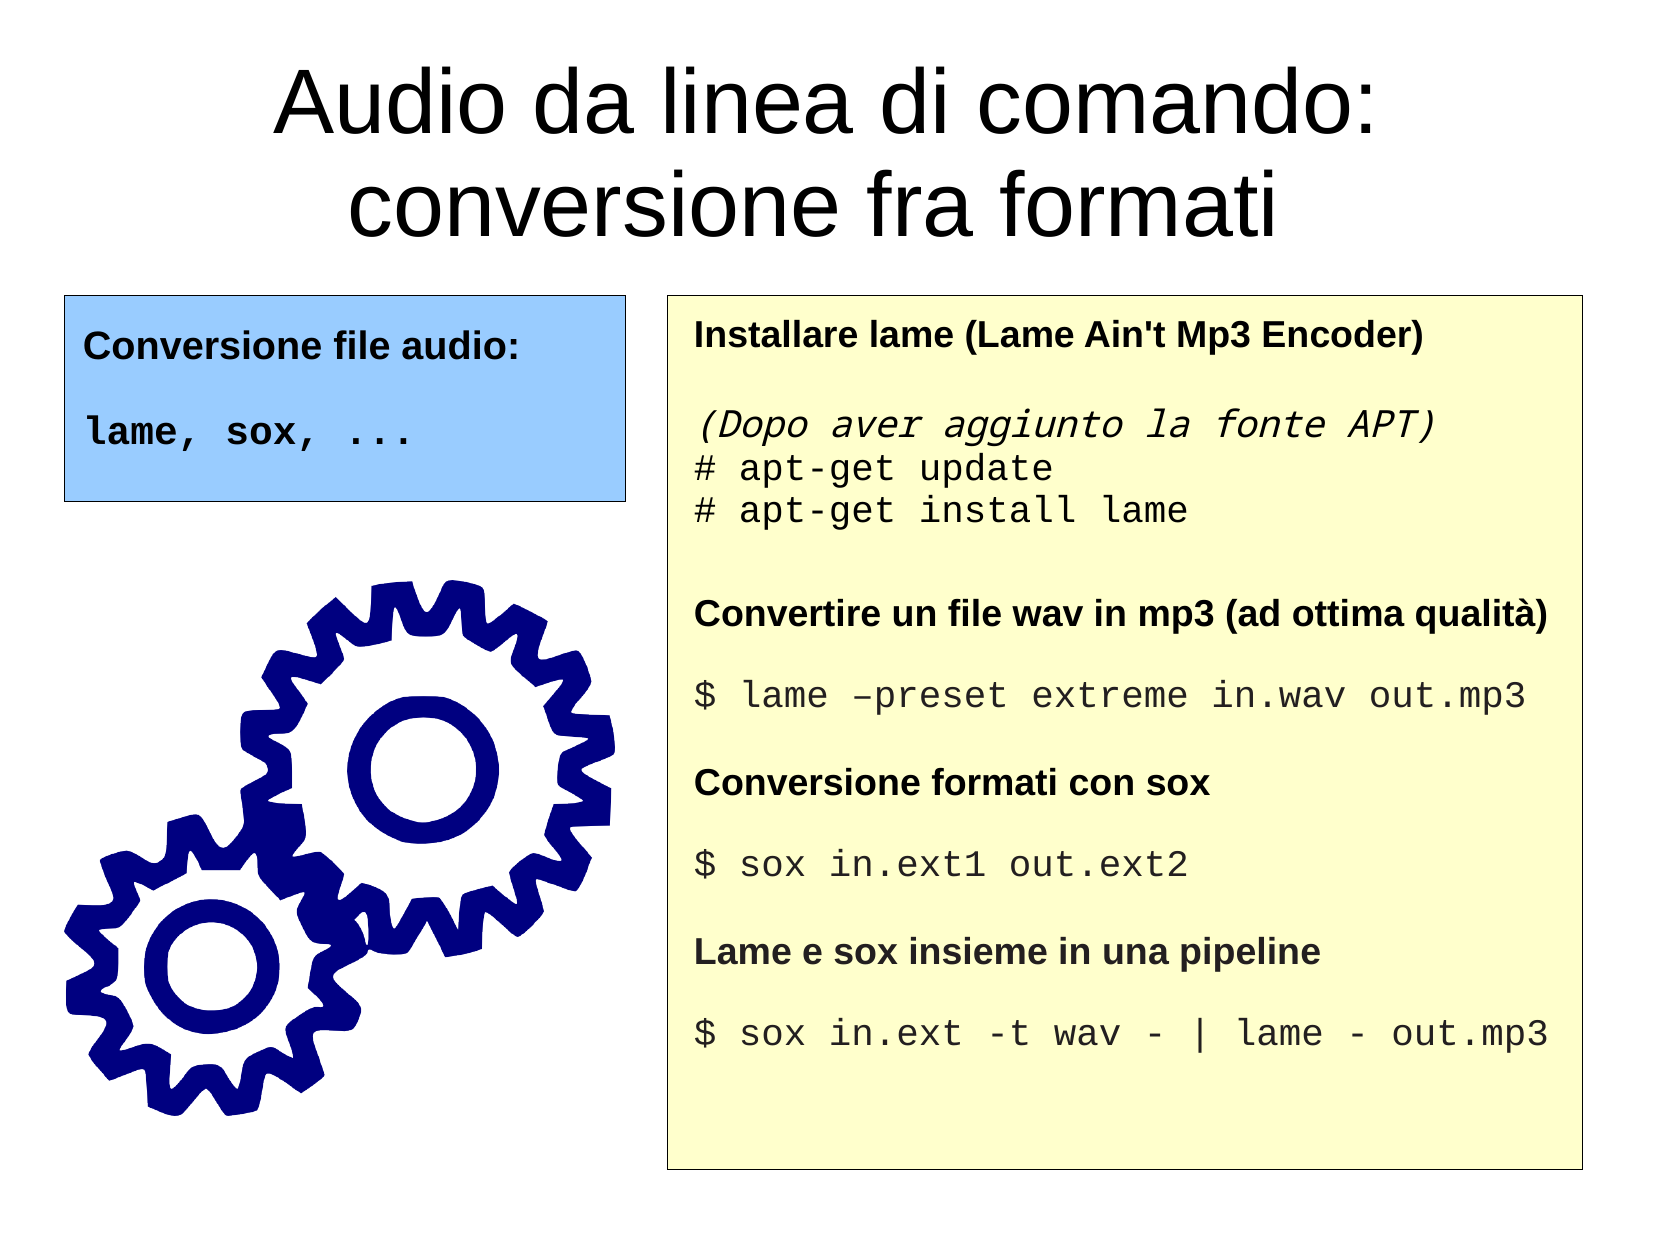

# Audio da linea di comando: conversione fra formati
Installare lame (Lame Ain't Mp3 Encoder)
(Dopo aver aggiunto la fonte APT)
# apt-get update
# apt-get install lame
Convertire un file wav in mp3 (ad ottima qualità)
$ lame –preset extreme in.wav out.mp3
Conversione formati con sox
$ sox in.ext1 out.ext2
Lame e sox insieme in una pipeline
$ sox in.ext -t wav - | lame - out.mp3
Conversione file audio:
lame, sox, ...